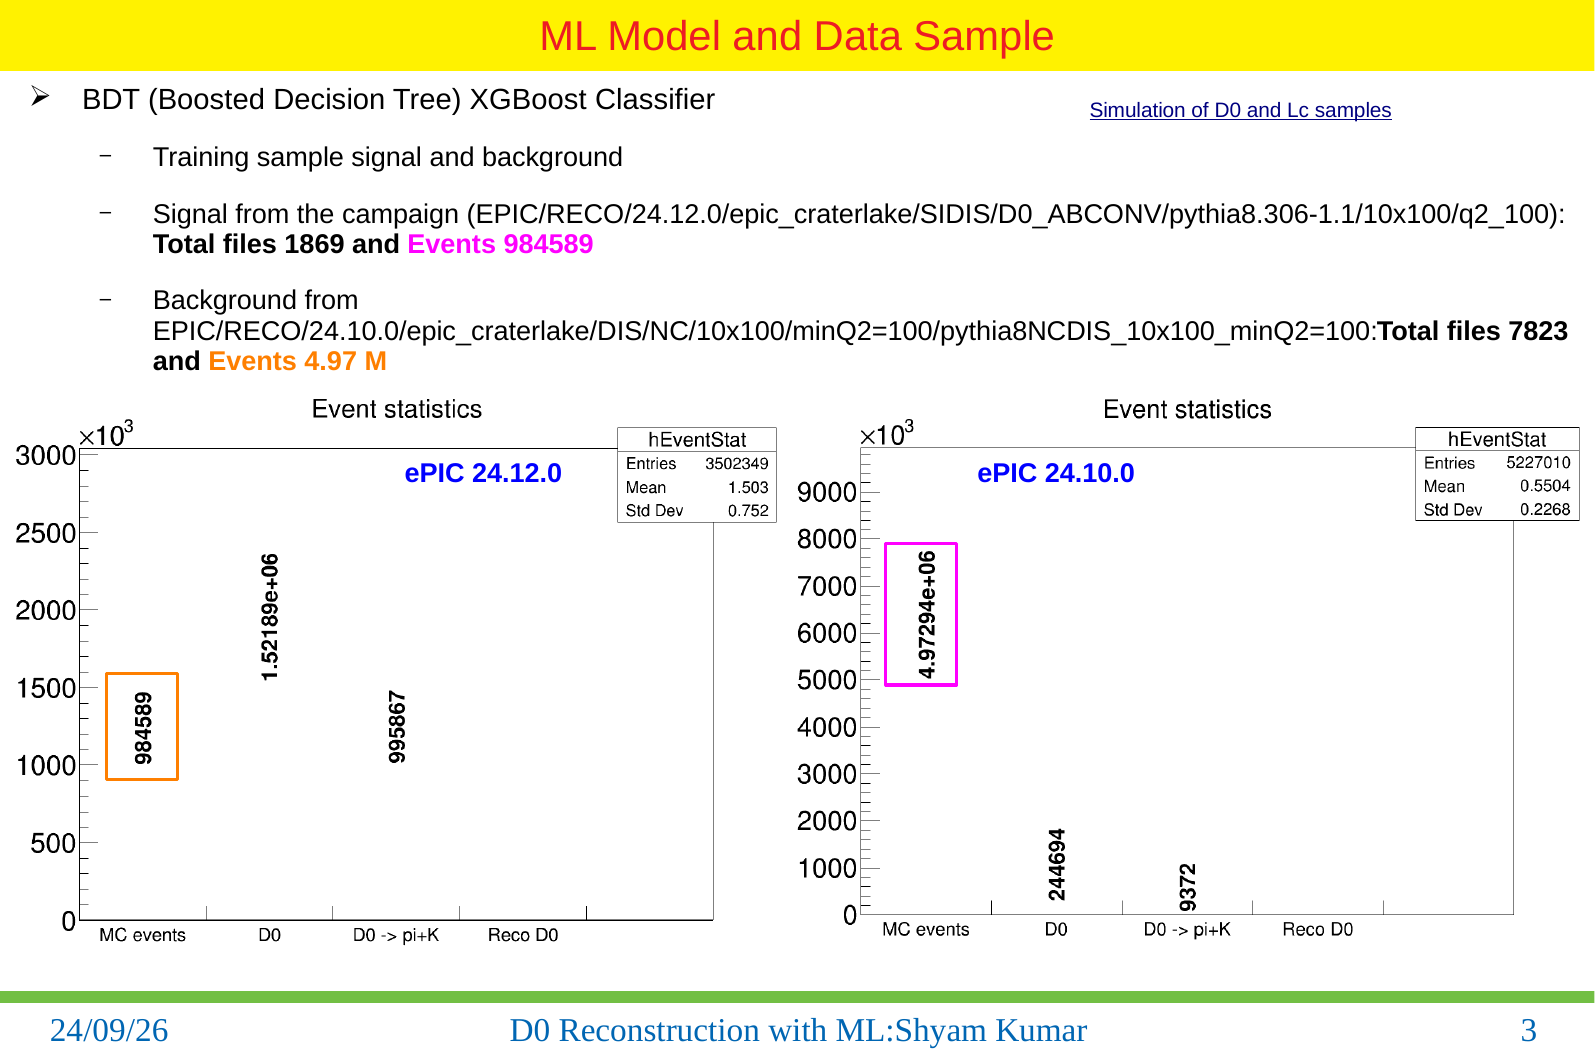

# ML Model and Data Sample
BDT (Boosted Decision Tree) XGBoost Classifier
Training sample signal and background
Signal from the campaign (EPIC/RECO/24.12.0/epic_craterlake/SIDIS/D0_ABCONV/pythia8.306-1.1/10x100/q2_100): Total files 1869 and Events 984589
Background from EPIC/RECO/24.10.0/epic_craterlake/DIS/NC/10x100/minQ2=100/pythia8NCDIS_10x100_minQ2=100:Total files 7823 and Events 4.97 M
Simulation of D0 and Lc samples
ePIC 24.12.0
ePIC 24.10.0
D0 Reconstruction with ML:Shyam Kumar
3